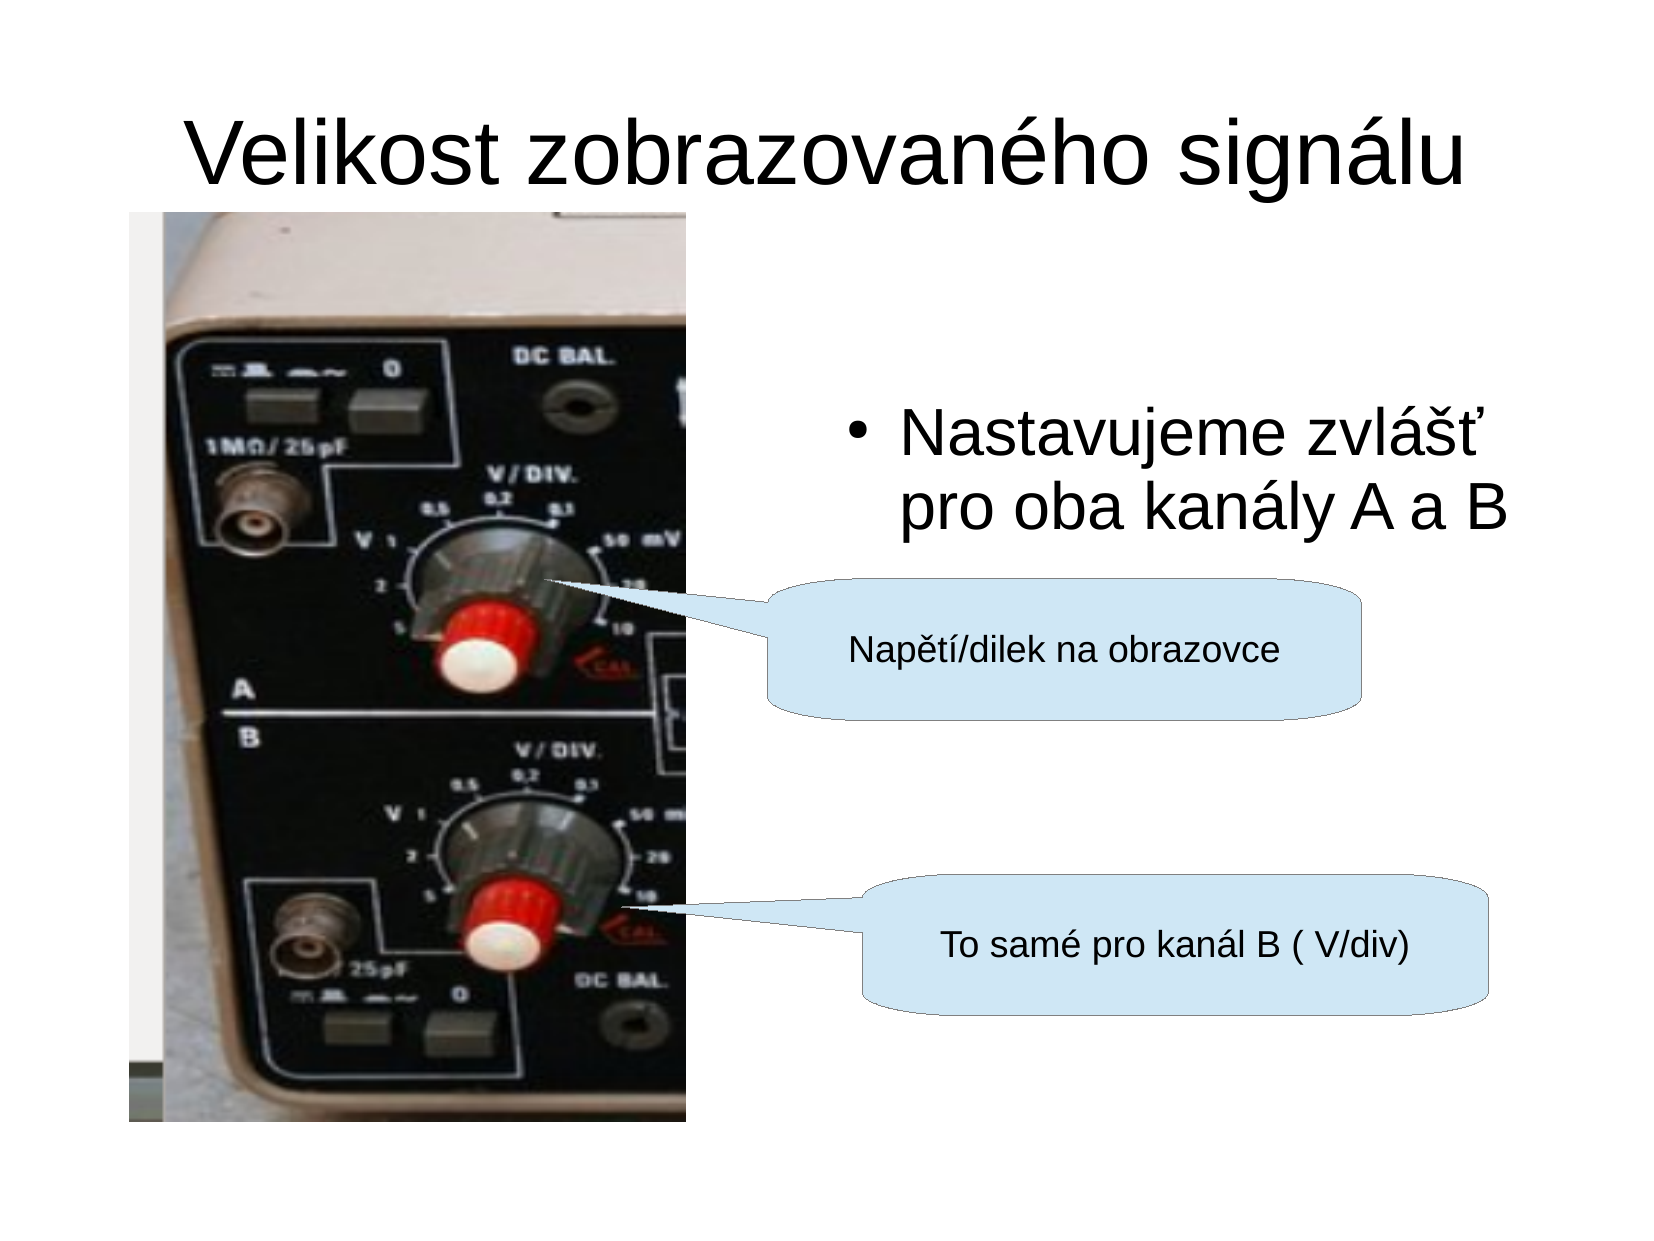

# Velikost zobrazovaného signálu
Nastavujeme zvlášť pro oba kanály A a B
Napětí/dilek na obrazovce
To samé pro kanál B ( V/div)